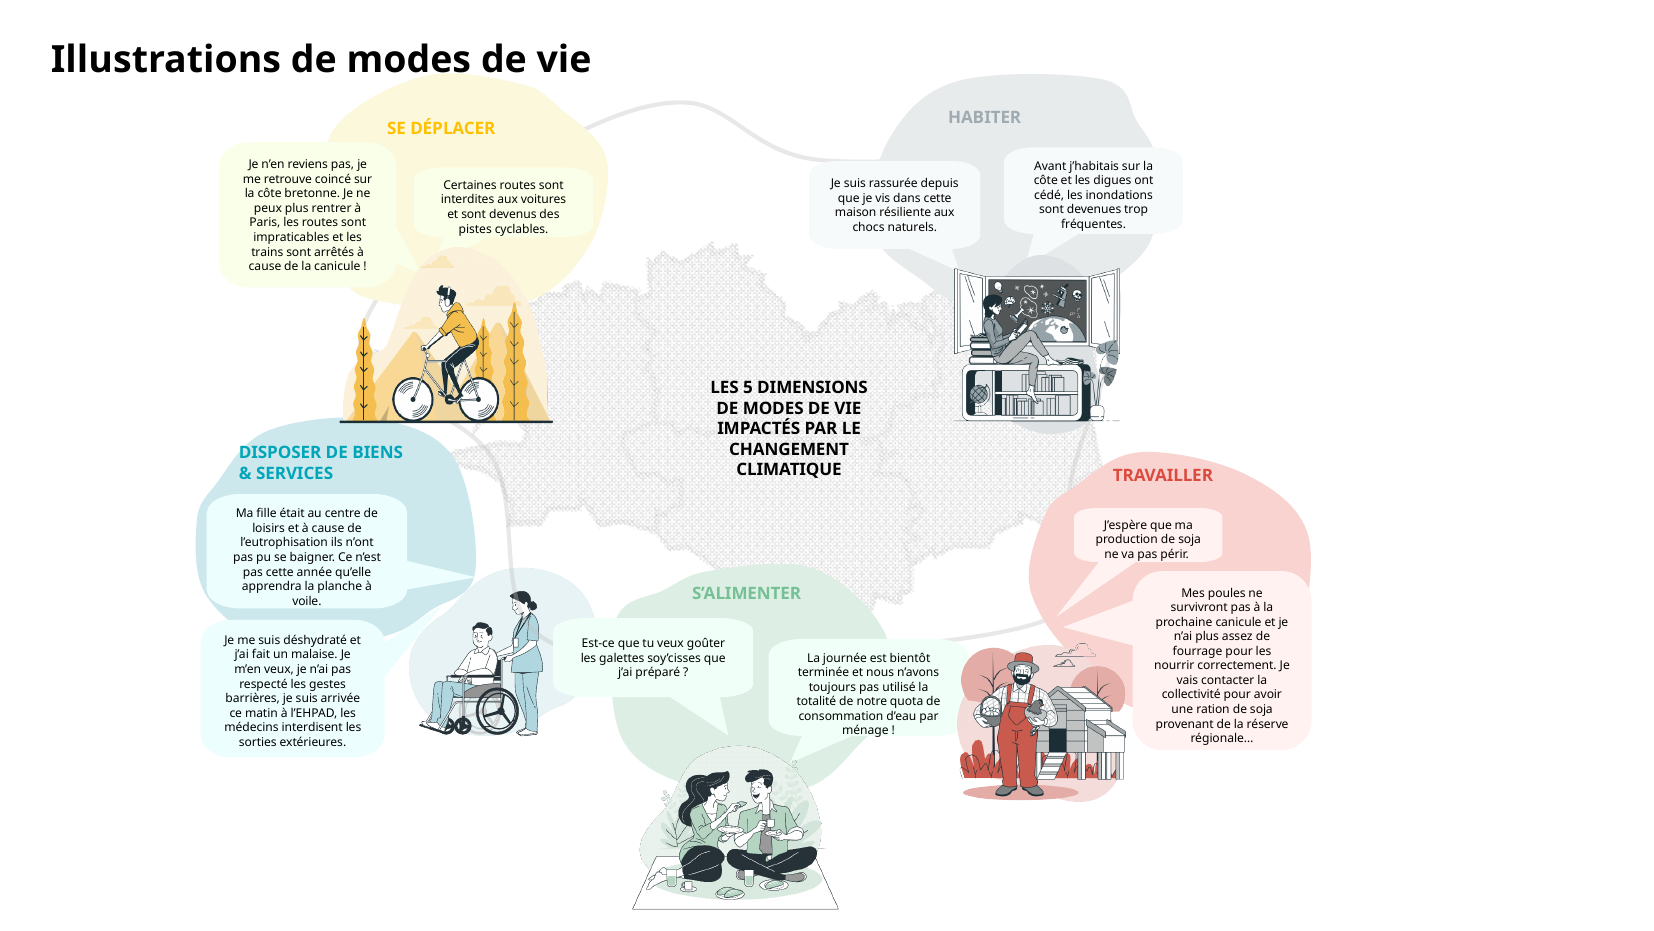

Illustrations de modes de vie
HABITER
SE DÉPLACER
Je n’en reviens pas, je me retrouve coincé sur la côte bretonne. Je ne peux plus rentrer à Paris, les routes sont impraticables et les trains sont arrêtés à cause de la canicule !
Avant j’habitais sur la côte et les digues ont cédé, les inondations sont devenues trop fréquentes.
Je suis rassurée depuis que je vis dans cette maison résiliente aux chocs naturels.
Certaines routes sont interdites aux voitures et sont devenus des pistes cyclables.
LES 5 DIMENSIONS DE MODES DE VIE IMPACTÉS PAR LE CHANGEMENT CLIMATIQUE
DISPOSER DE BIENS
& SERVICES
TRAVAILLER
Ma fille était au centre de loisirs et à cause de l’eutrophisation ils n’ont pas pu se baigner. Ce n’est pas cette année qu’elle apprendra la planche à voile.
J’espère que ma production de soja ne va pas périr.
Mes poules ne survivront pas à la prochaine canicule et je n’ai plus assez de fourrage pour les nourrir correctement. Je vais contacter la collectivité pour avoir une ration de soja provenant de la réserve régionale…
S’ALIMENTER
Est-ce que tu veux goûter les galettes soy’cisses que j’ai préparé ?
Je me suis déshydraté et j’ai fait un malaise. Je m’en veux, je n’ai pas respecté les gestes barrières, je suis arrivée ce matin à l’EHPAD, les médecins interdisent les sorties extérieures.
La journée est bientôt terminée et nous n’avons toujours pas utilisé la totalité de notre quota de consommation d’eau par ménage !